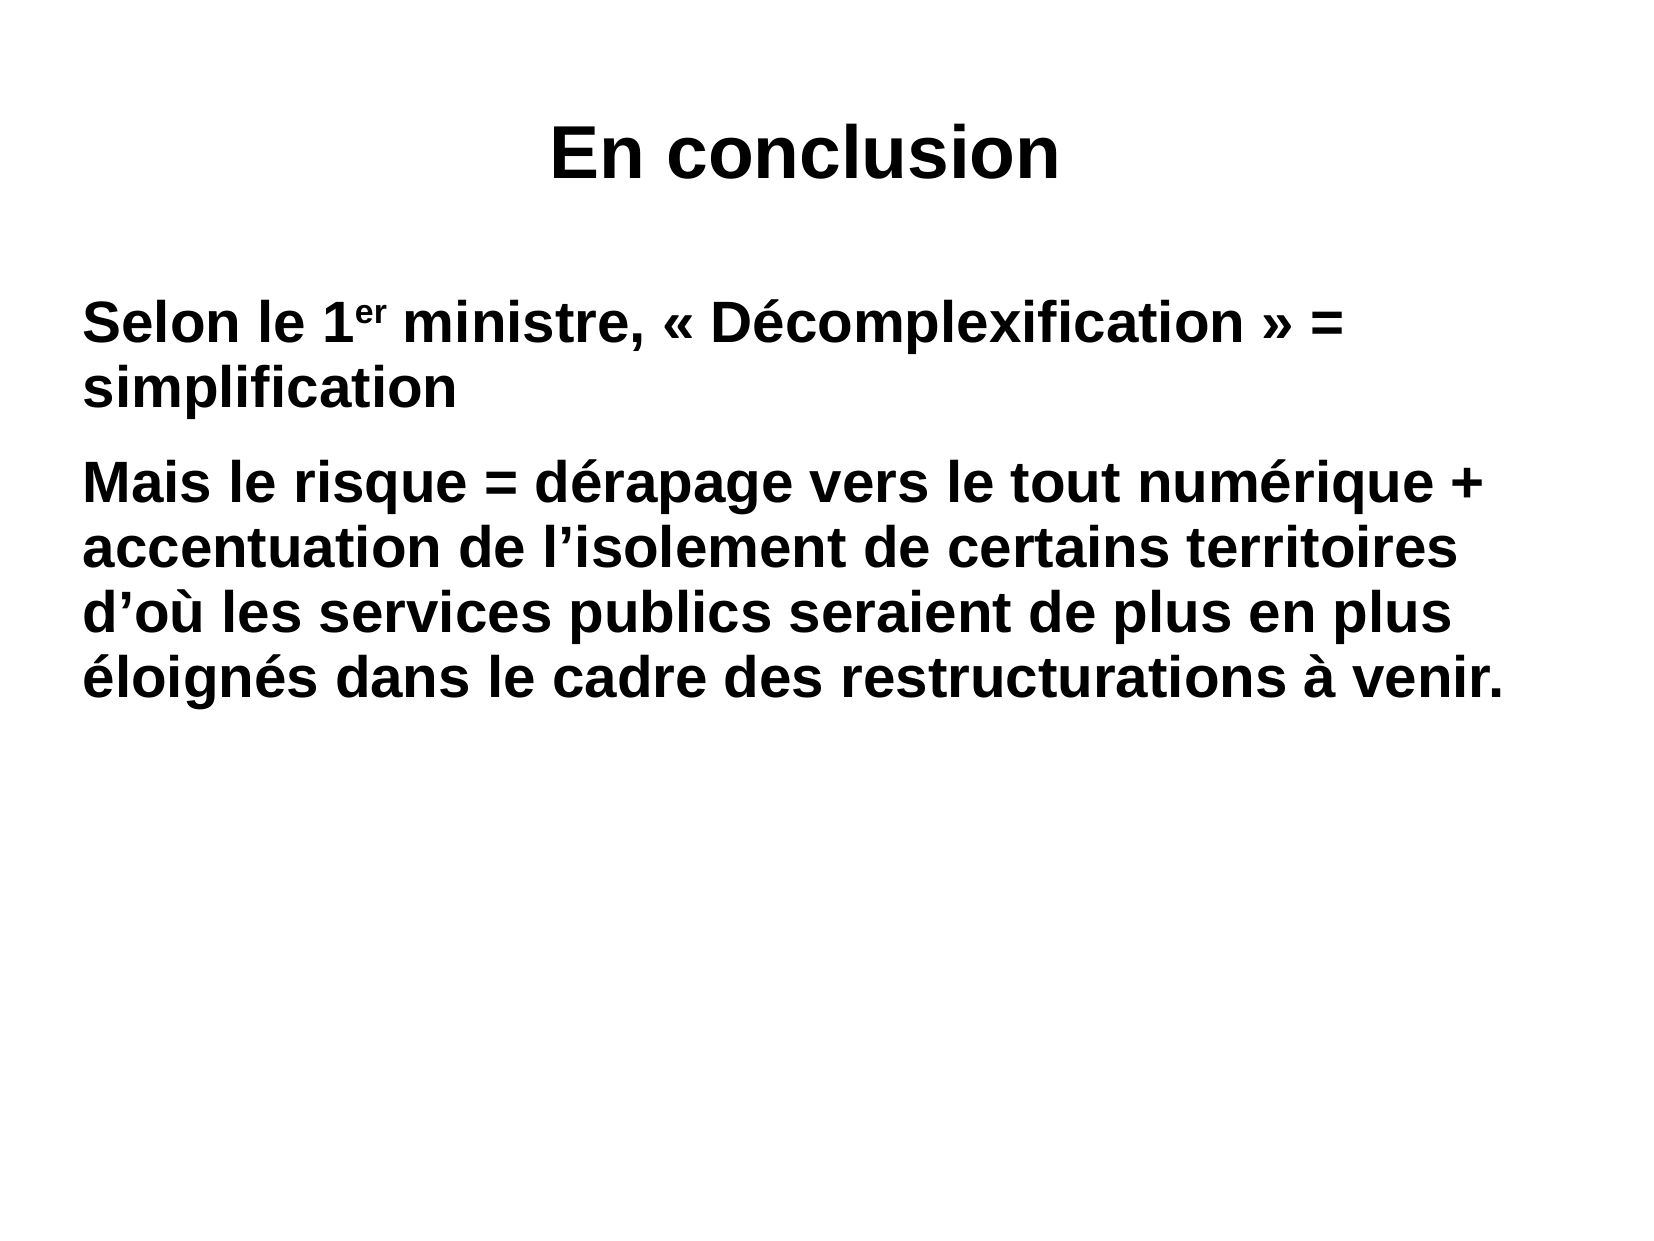

# En conclusion
Selon le 1er ministre, « Décomplexification » = simplification
Mais le risque = dérapage vers le tout numérique + accentuation de l’isolement de certains territoires d’où les services publics seraient de plus en plus éloignés dans le cadre des restructurations à venir.